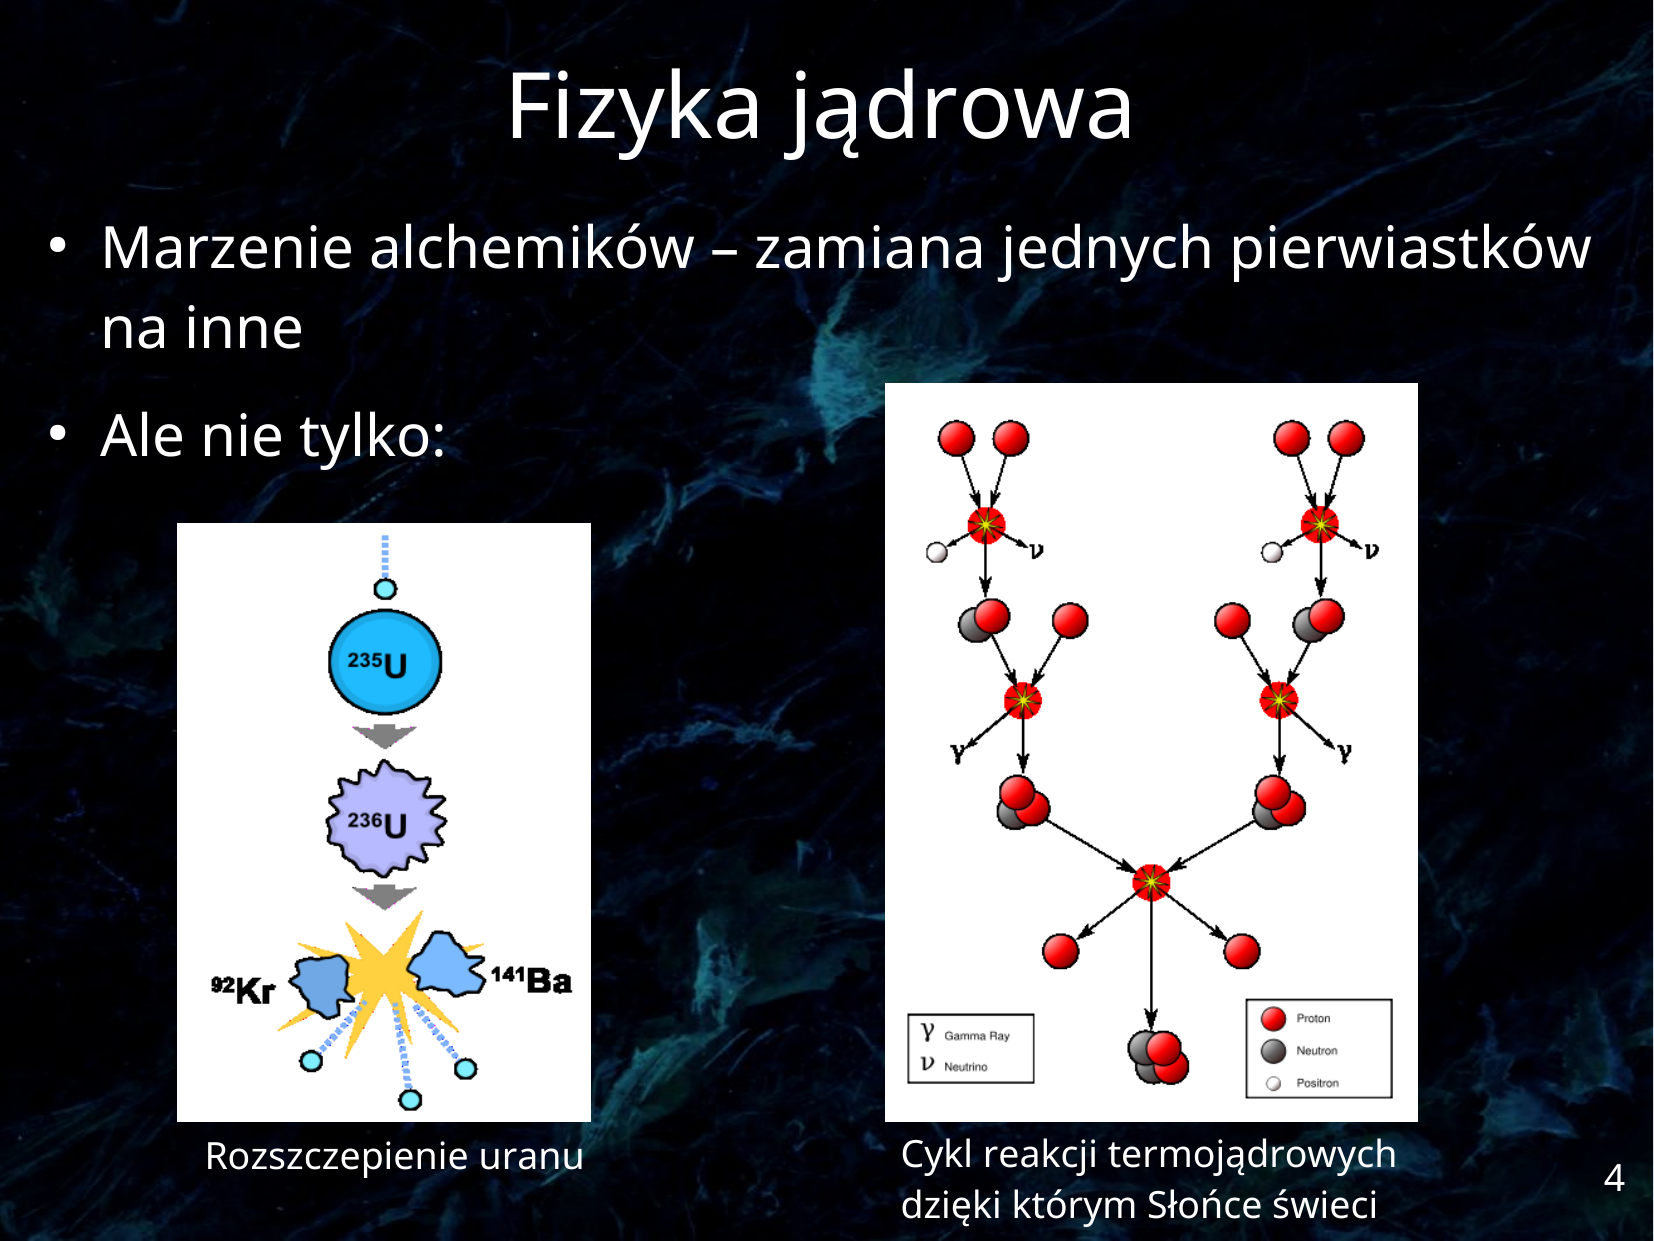

# Fizyka jądrowa
Marzenie alchemików – zamiana jednych pierwiastków na inne
Ale nie tylko:
Cykl reakcji termojądrowych
dzięki którym Słońce świeci
Rozszczepienie uranu
4